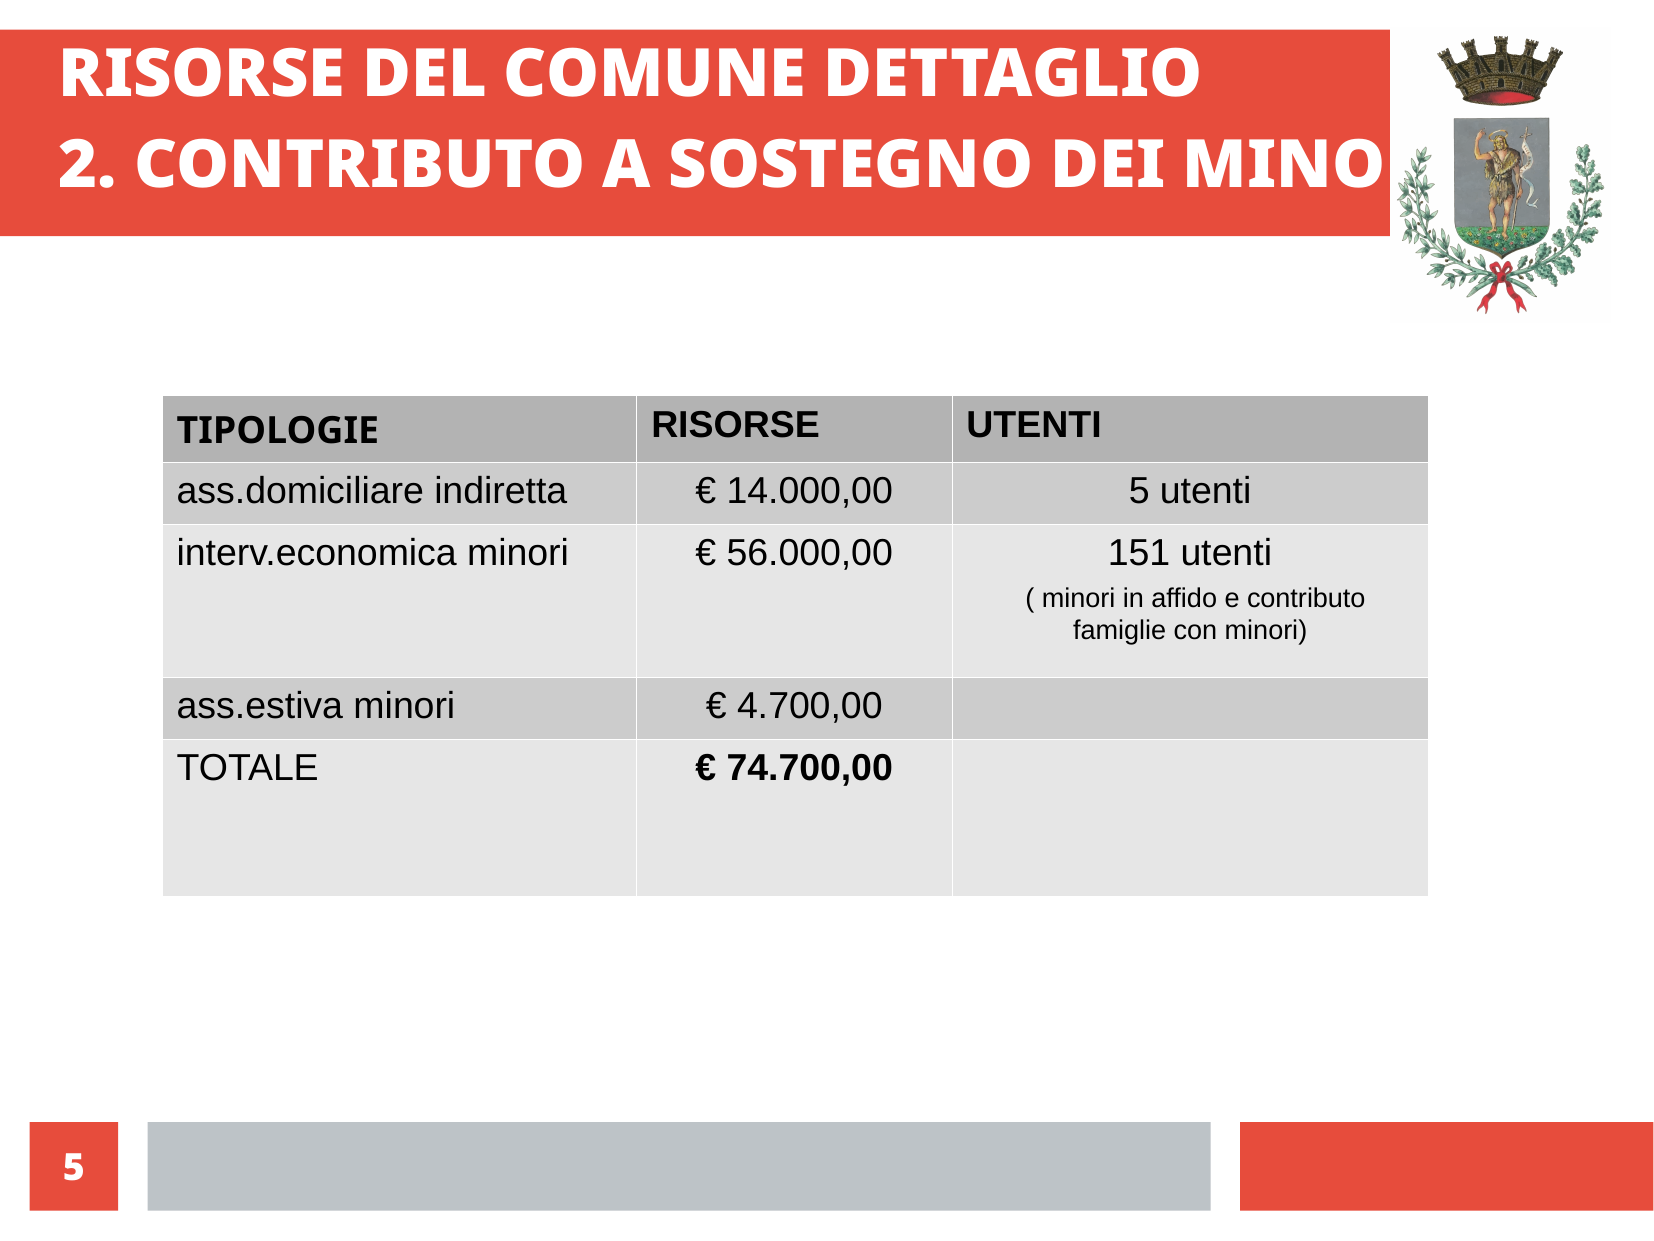

# RISORSE DEL COMUNE DETTAGLIO 2. CONTRIBUTO A SOSTEGNO DEI MINORI
| TIPOLOGIE | RISORSE | UTENTI |
| --- | --- | --- |
| ass.domiciliare indiretta | € 14.000,00 | 5 utenti |
| interv.economica minori | € 56.000,00 | 151 utenti ( minori in affido e contributo famiglie con minori) |
| ass.estiva minori | € 4.700,00 | |
| TOTALE | € 74.700,00 | |
5